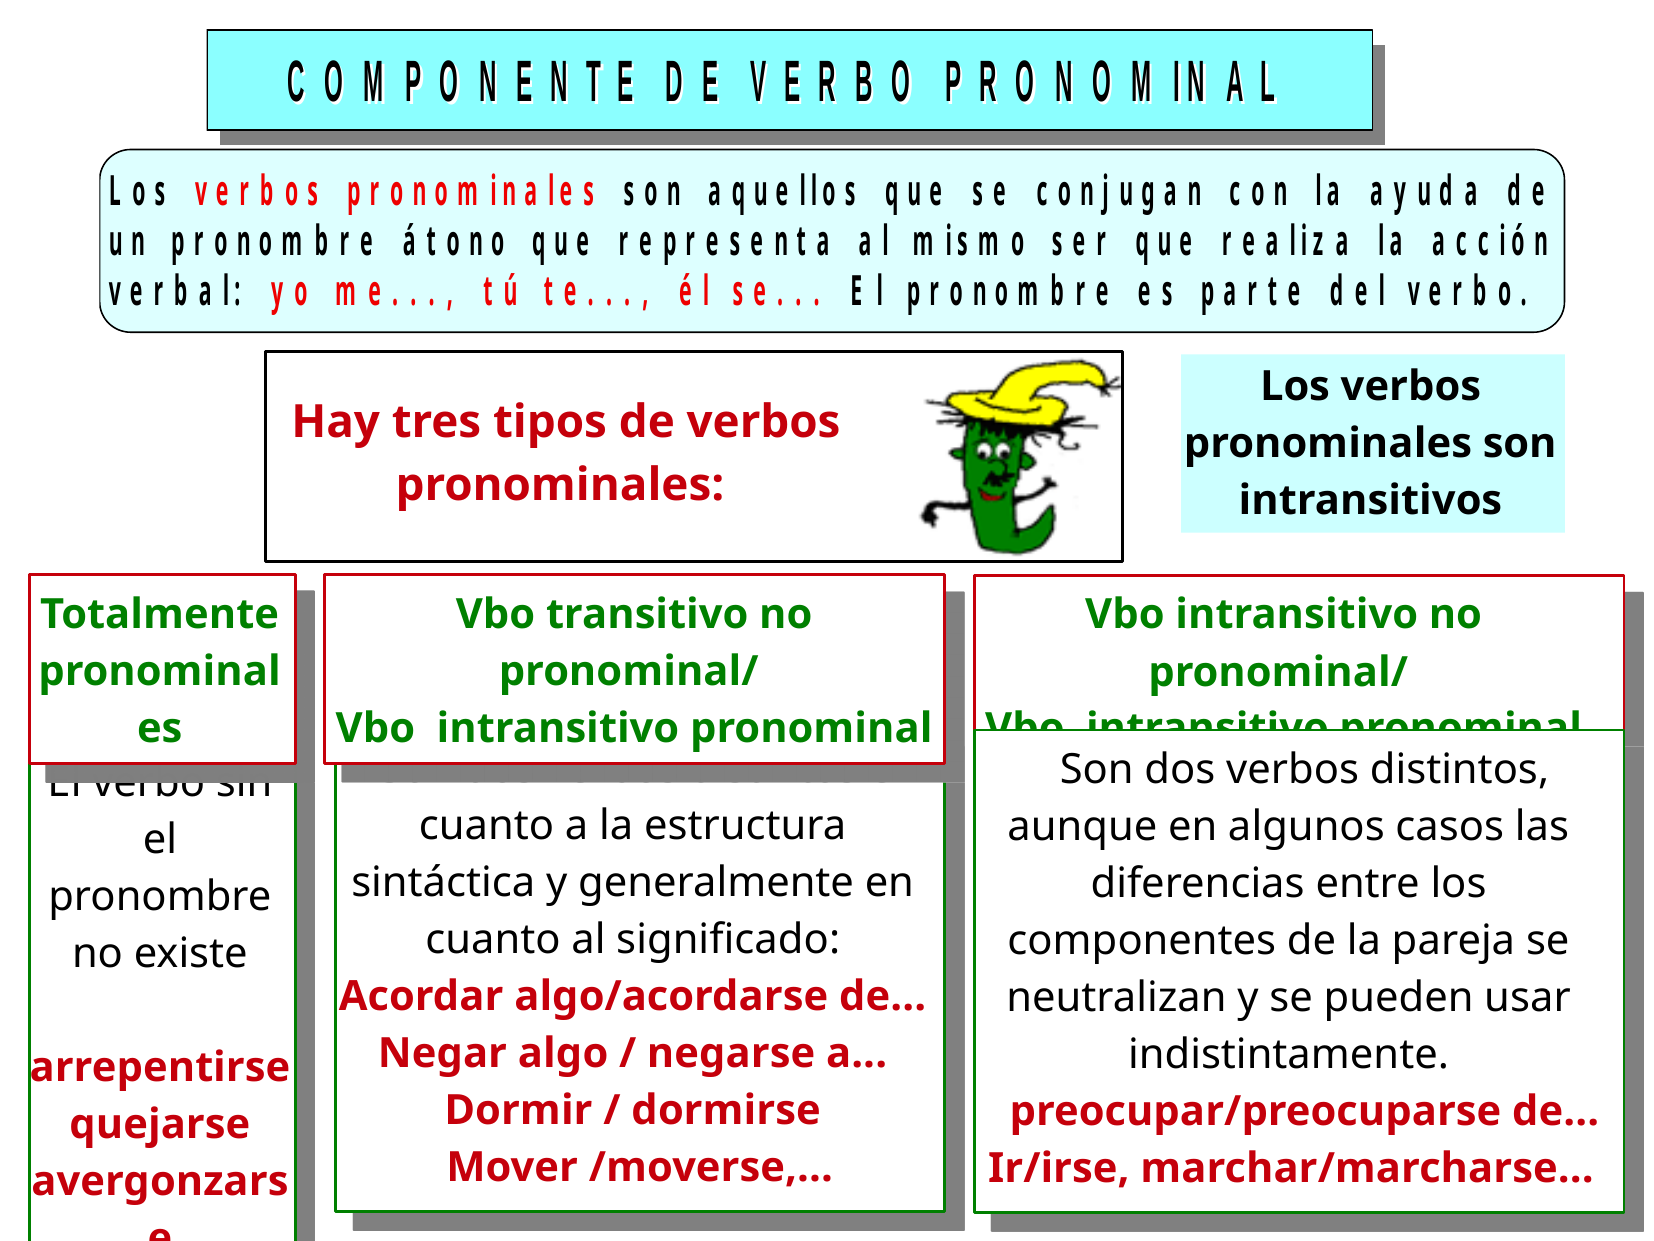

Hay tres tipos de verbos
pronominales:
Los verbos pronominales son intransitivos
 Totalmente pronominales
 Vbo transitivo no pronominal/
 Vbo intransitivo pronominal
 Vbo intransitivo no pronominal/
 Vbo intransitivo pronominal
 Son dos verbos distintos en cuanto a la estructura sintáctica y generalmente en cuanto al significado:
Acordar algo/acordarse de...
Negar algo / negarse a...
Dormir / dormirse
 Mover /moverse,...
 Son dos verbos distintos, aunque en algunos casos las diferencias entre los componentes de la pareja se neutralizan y se pueden usar indistintamente.
 preocupar/preocuparse de...
 Ir/irse, marchar/marcharse...
El verbo sin el pronombre no existe
 arrepentirse
quejarse avergonzarse resignarse...